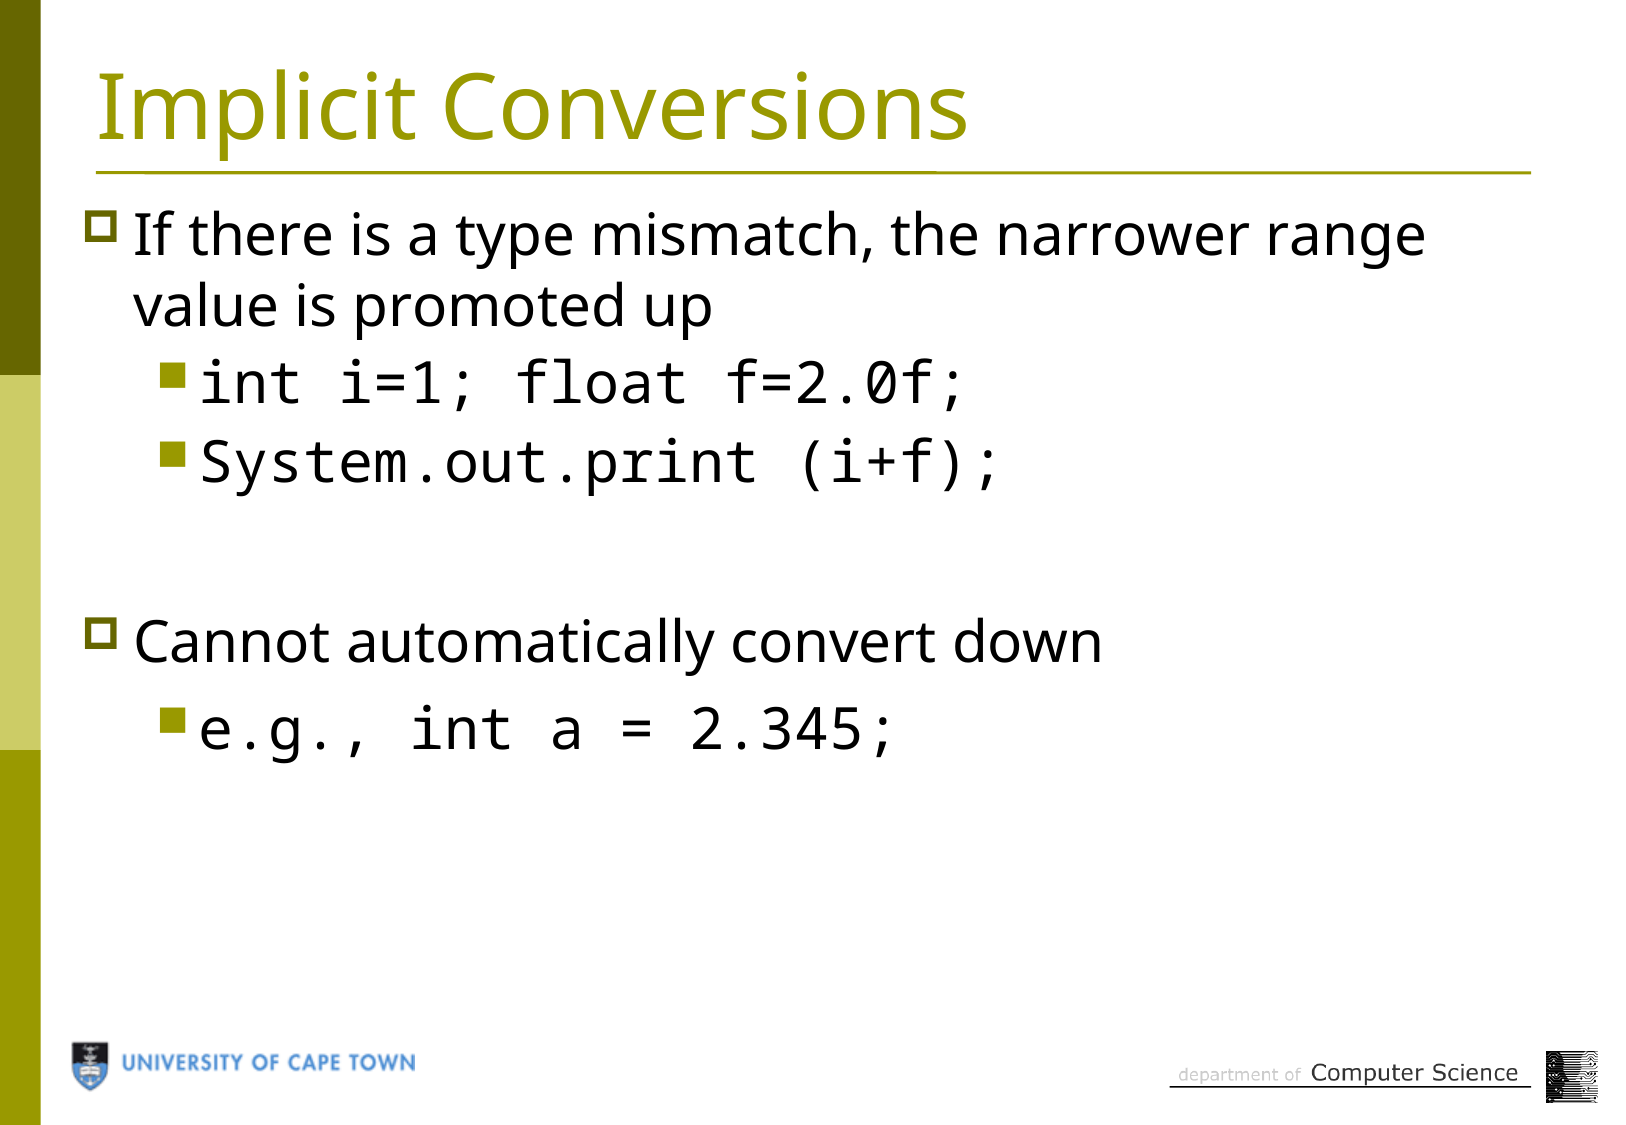

# Implicit Conversions
If there is a type mismatch, the narrower range value is promoted up
int i=1; float f=2.0f;
System.out.print (i+f);
Cannot automatically convert down
e.g., int a = 2.345;